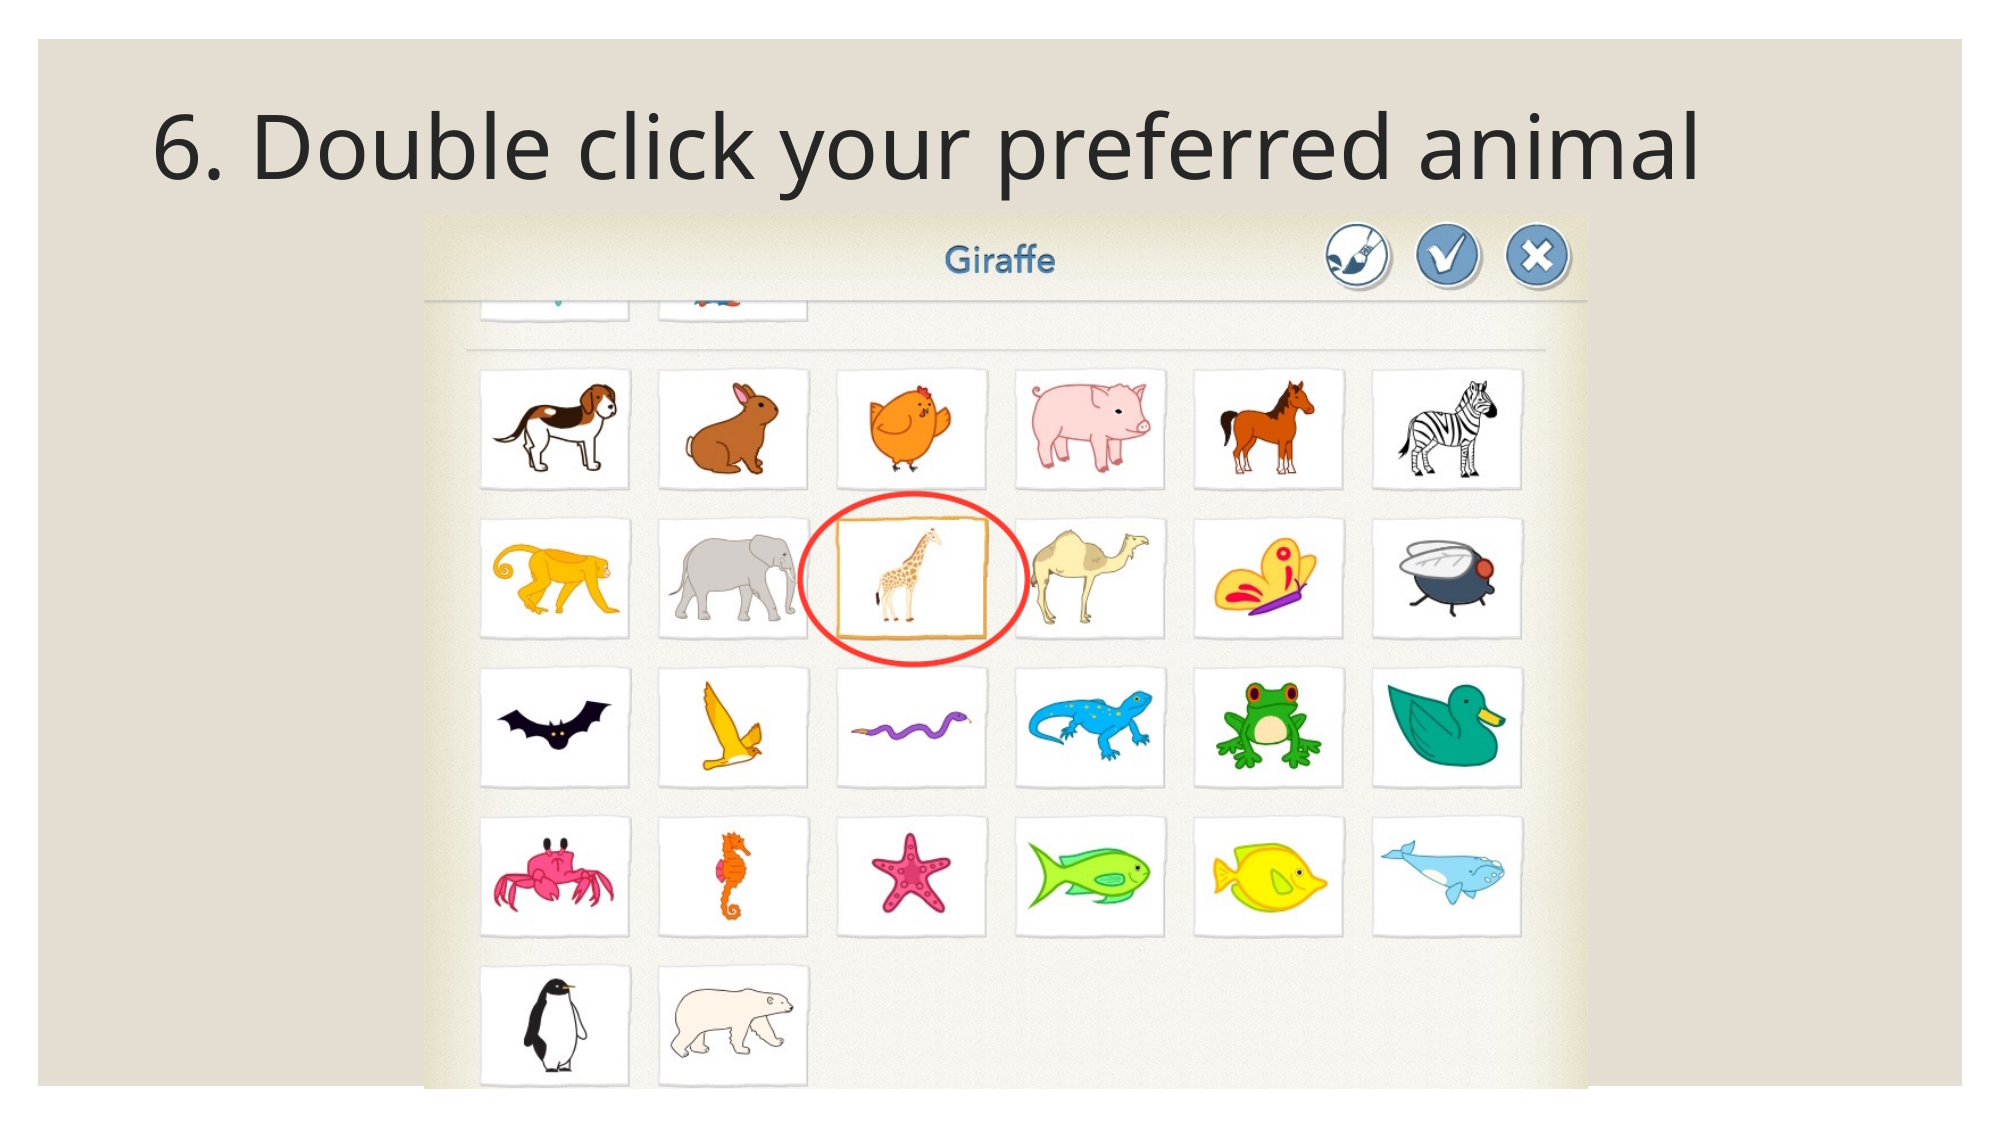

# 6. Double click your preferred animal